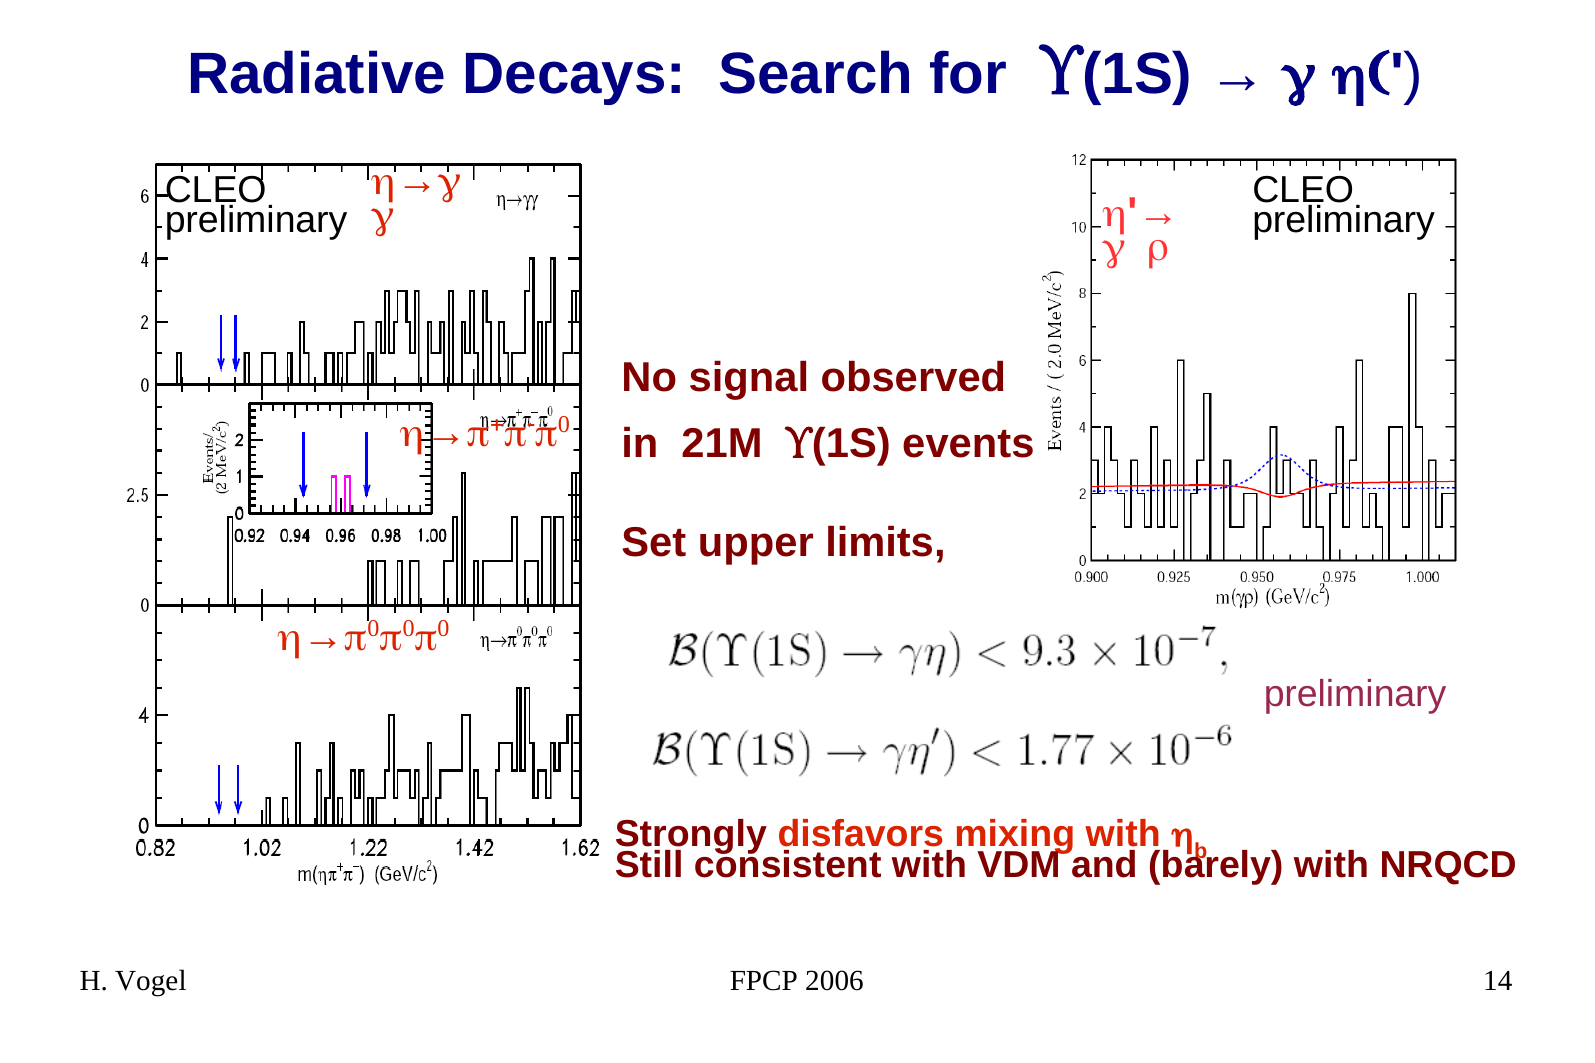

Radiative Decays: Search for (1S) →  ')
→
CLEO
preliminary
CLEO
preliminary
'→ 
No signal observed
in 21M (1S) events
Set upper limits,
→
→
preliminary
Strongly disfavors mixing with b
Still consistent with VDM and (barely) with NRQCD
H. Vogel
FPCP 2006
14